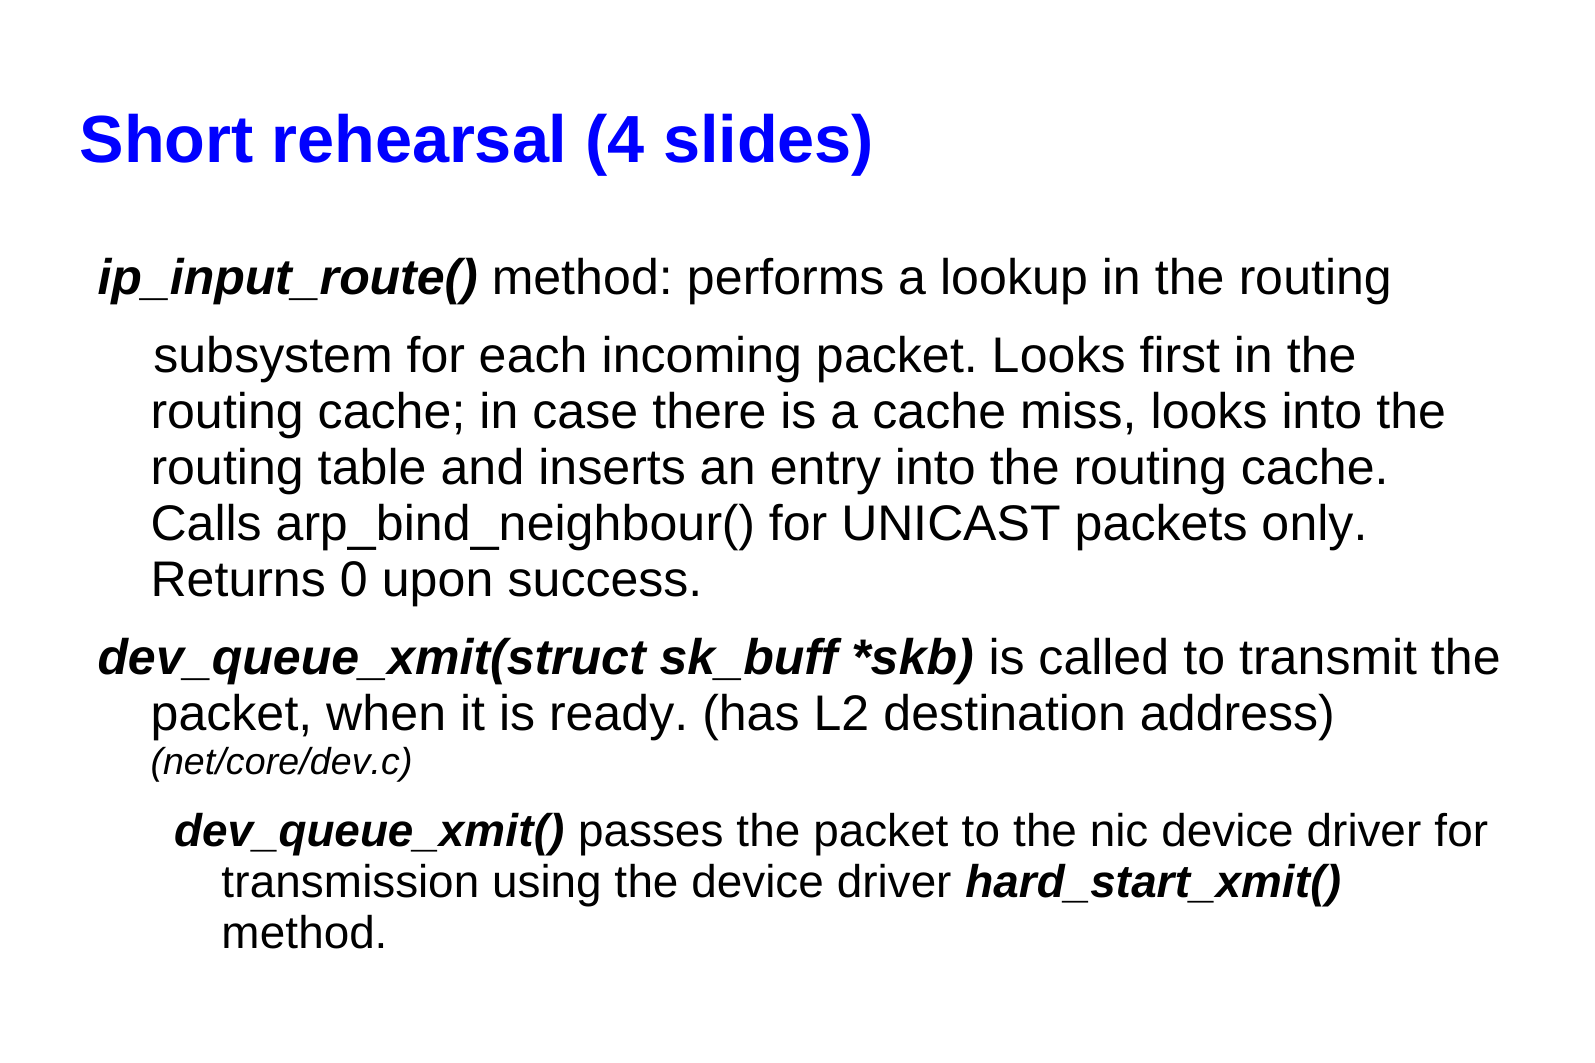

# Short rehearsal (4 slides)
ip_input_route() method: performs a lookup in the routing
 subsystem for each incoming packet. Looks first in the routing cache; in case there is a cache miss, looks into the routing table and inserts an entry into the routing cache. Calls arp_bind_neighbour() for UNICAST packets only. Returns 0 upon success.
dev_queue_xmit(struct sk_buff *skb) is called to transmit the packet, when it is ready. (has L2 destination address) (net/core/dev.c)
dev_queue_xmit() passes the packet to the nic device driver for transmission using the device driver hard_start_xmit() method.